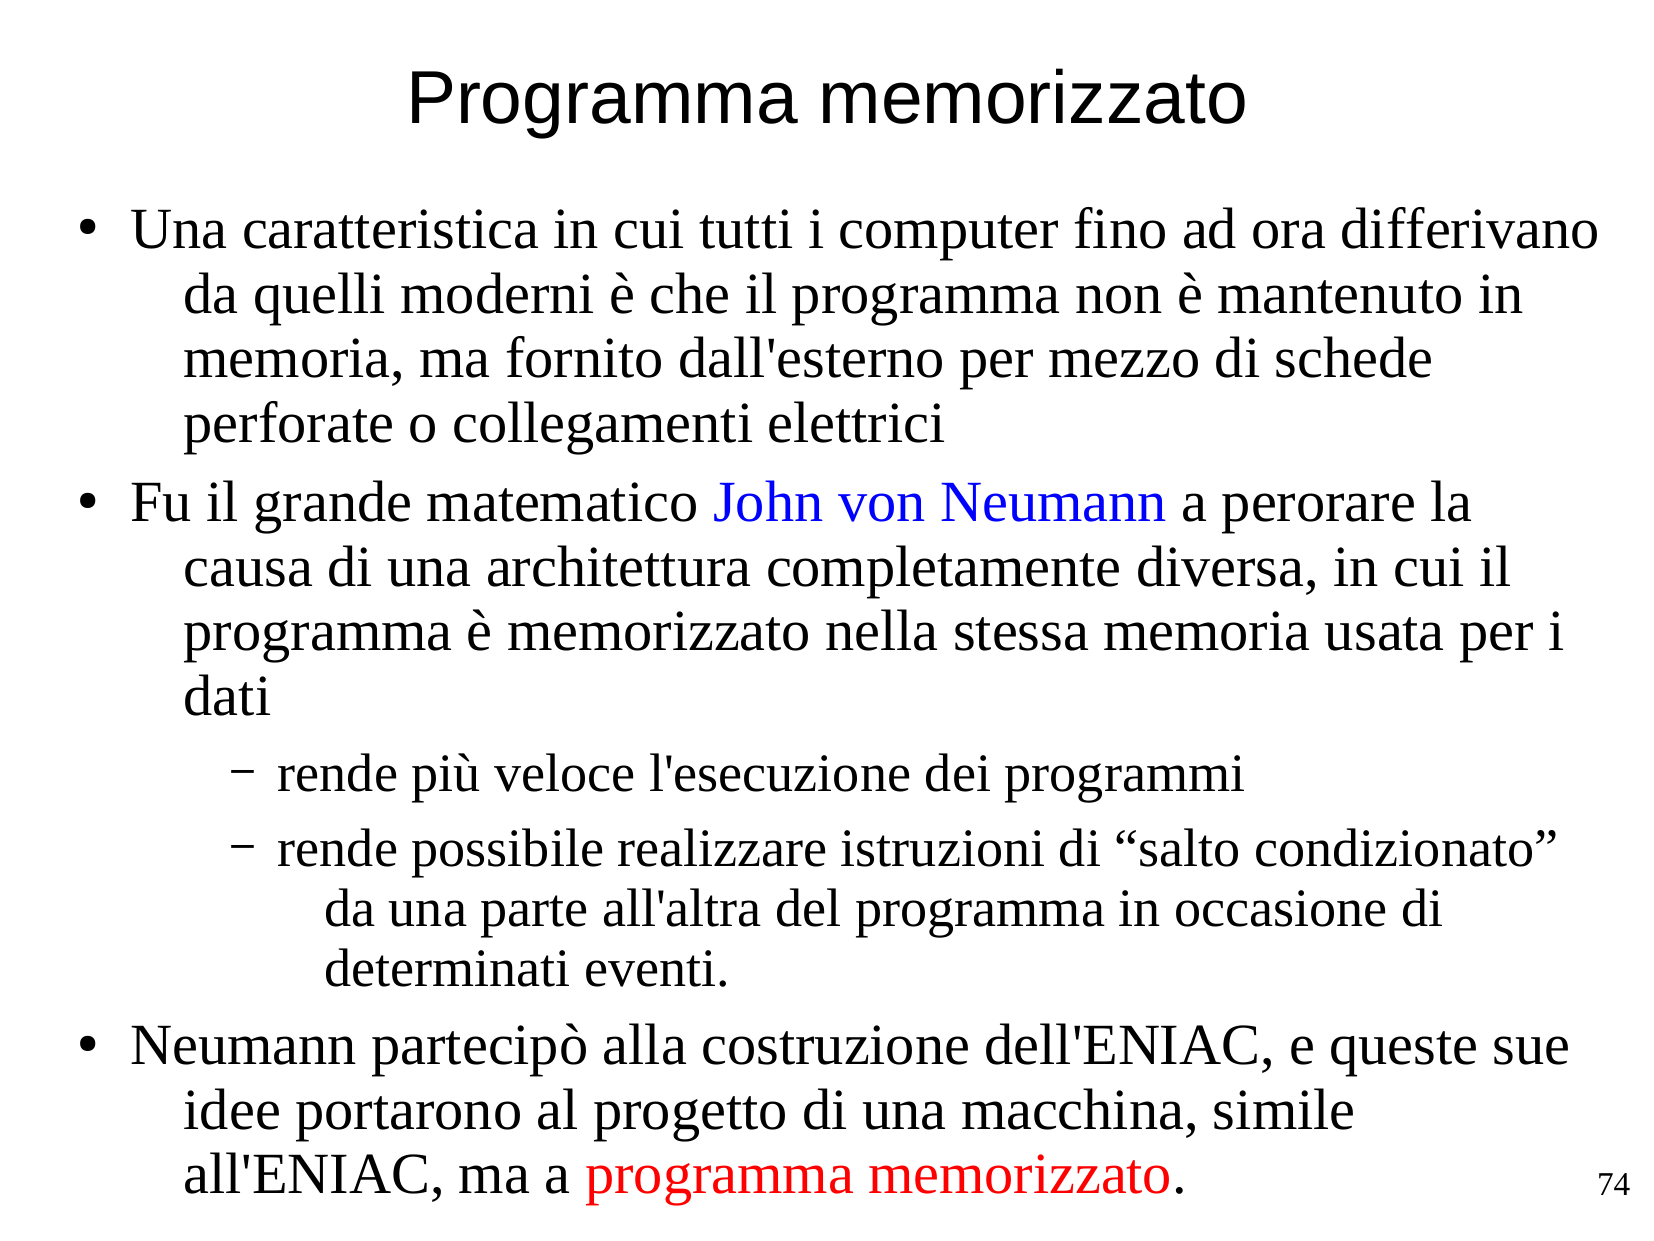

# Programma memorizzato
Una caratteristica in cui tutti i computer fino ad ora differivano da quelli moderni è che il programma non è mantenuto in memoria, ma fornito dall'esterno per mezzo di schede perforate o collegamenti elettrici
Fu il grande matematico John von Neumann a perorare la causa di una architettura completamente diversa, in cui il programma è memorizzato nella stessa memoria usata per i dati
rende più veloce l'esecuzione dei programmi
rende possibile realizzare istruzioni di “salto condizionato” da una parte all'altra del programma in occasione di determinati eventi.
Neumann partecipò alla costruzione dell'ENIAC, e queste sue idee portarono al progetto di una macchina, simile all'ENIAC, ma a programma memorizzato.